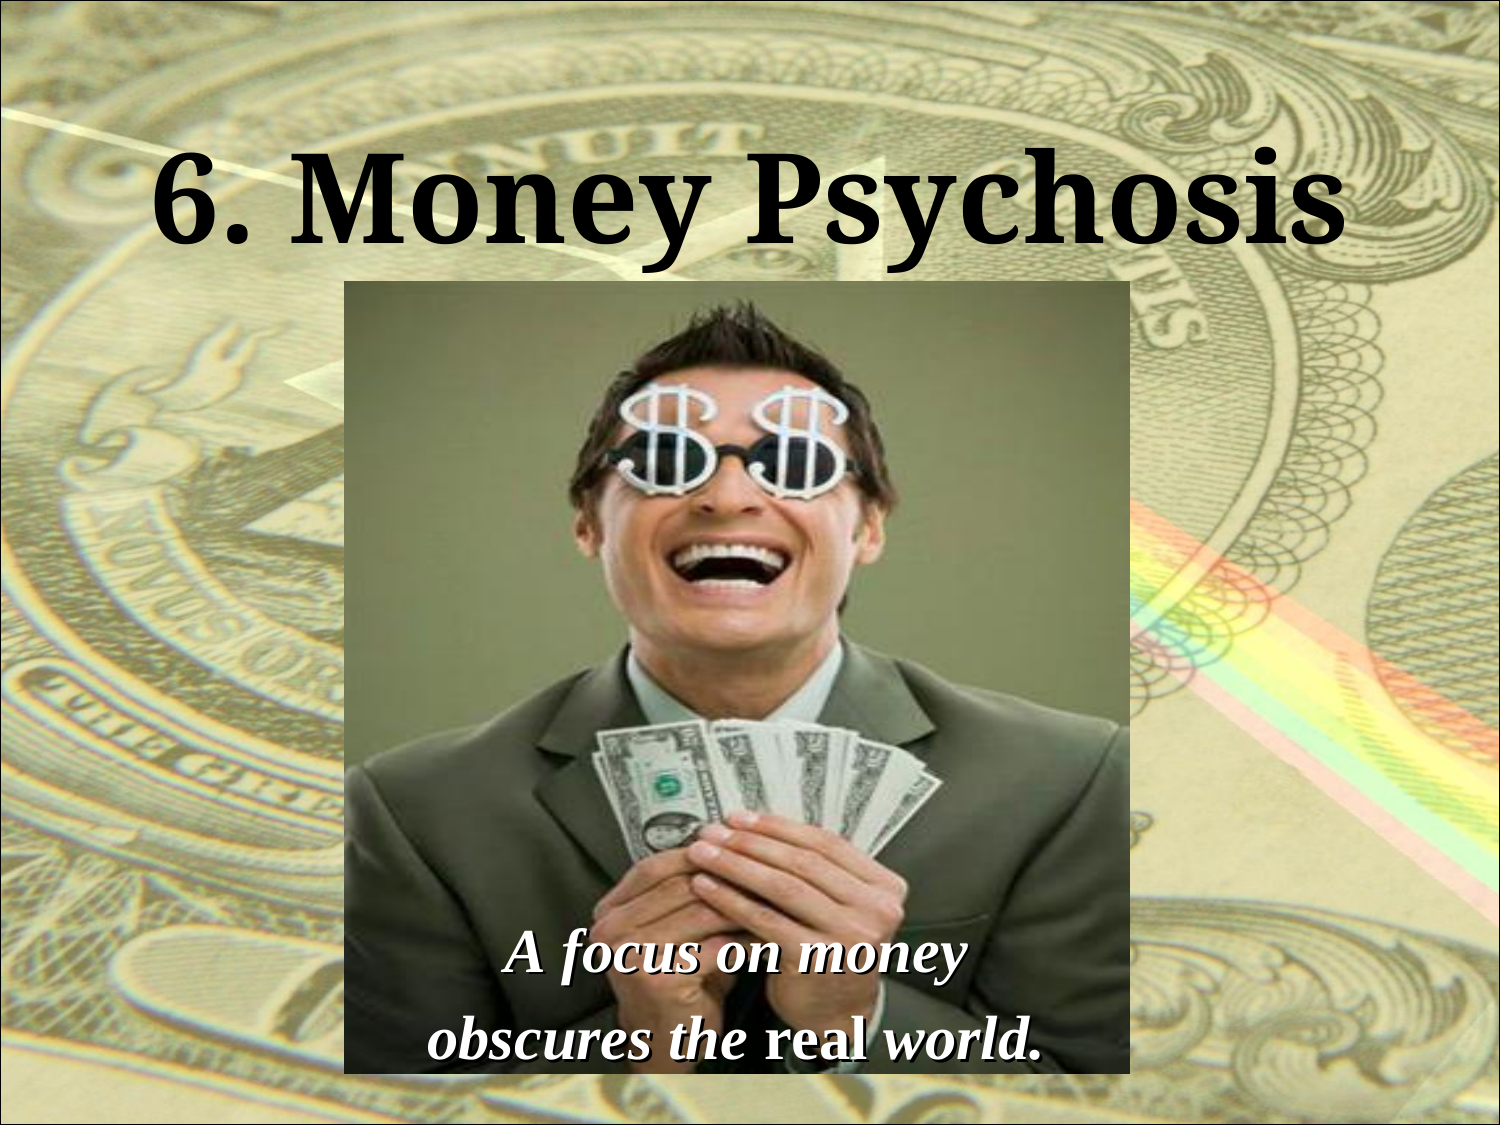

6. Money Psychosis
A focus on money obscures the real world.